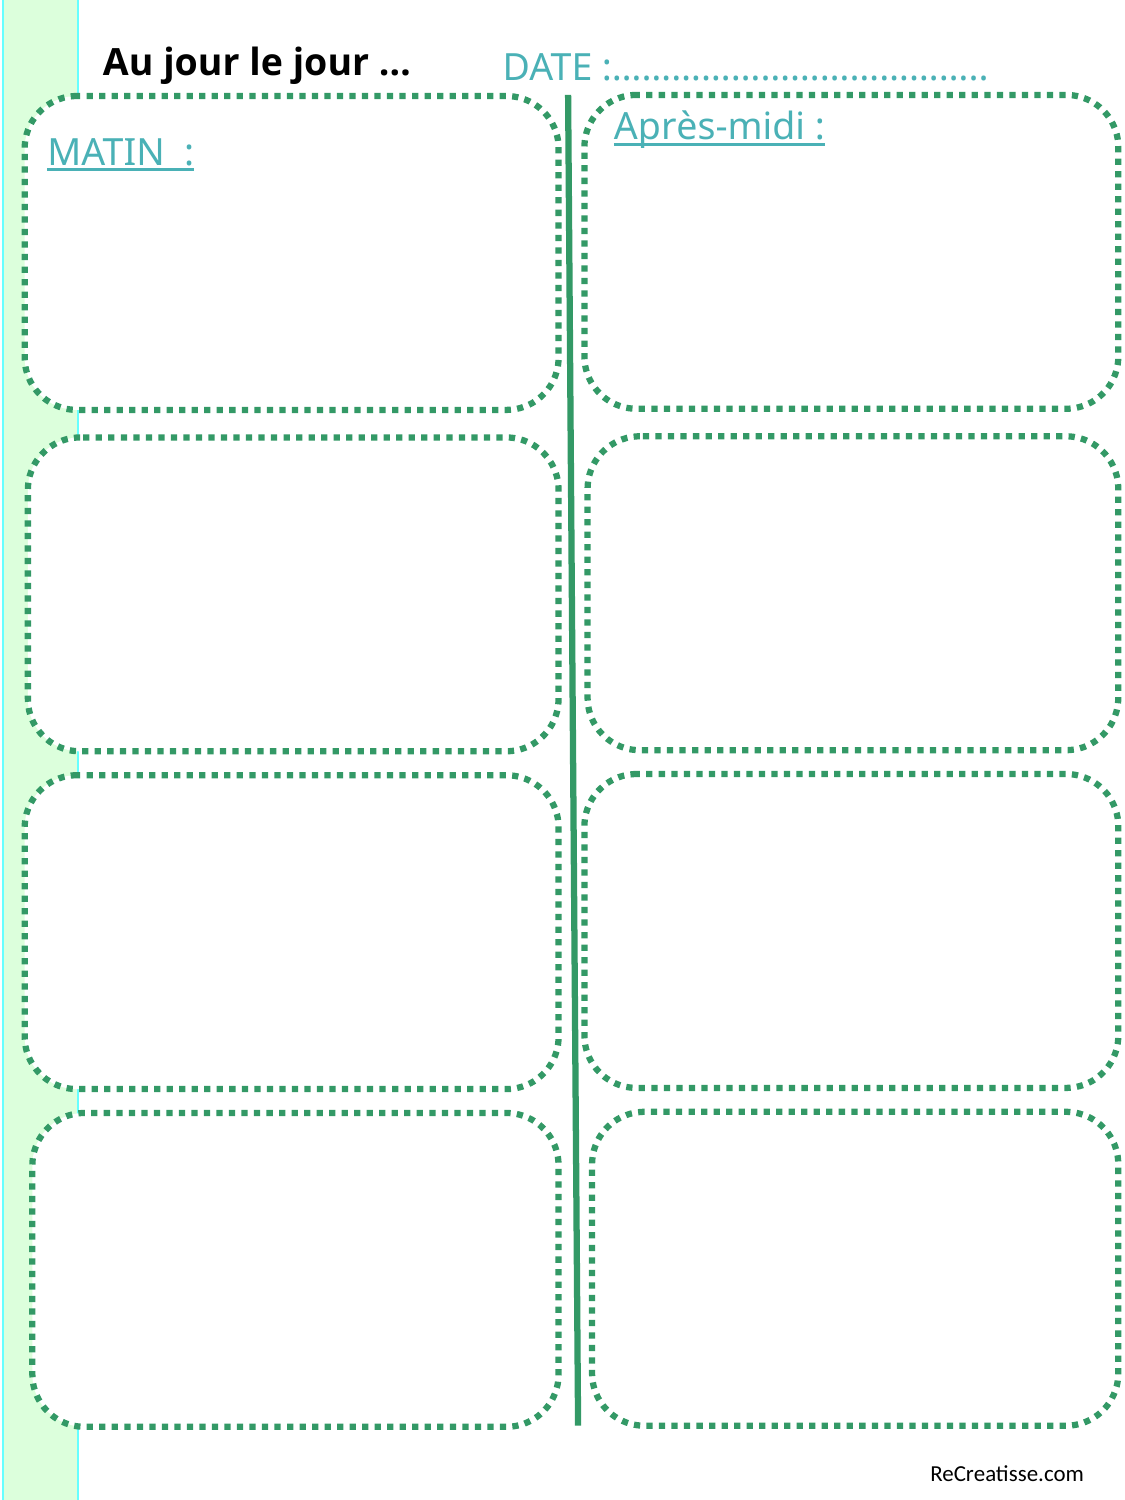

Au jour le jour …
DATE :………………………………..
Après-midi :
MATIN :
ReCreatisse.com